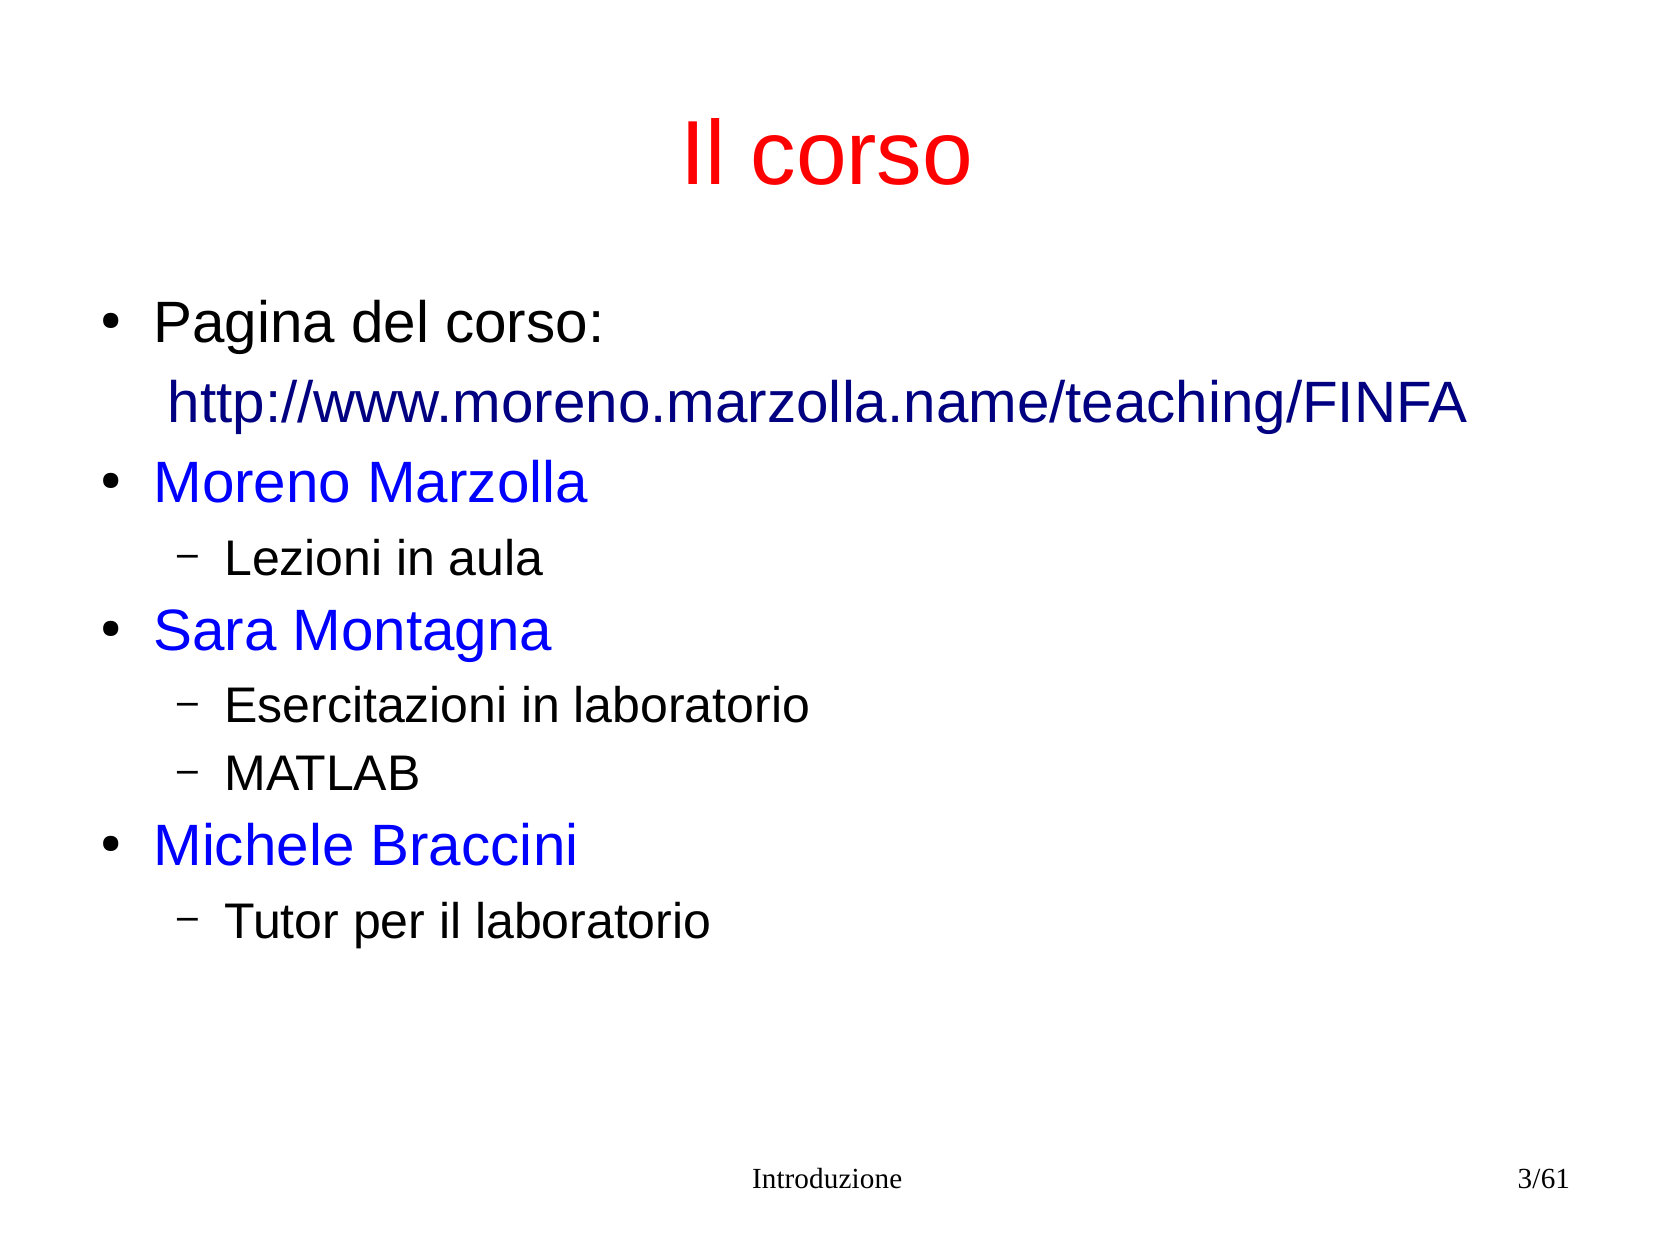

# Il corso
Pagina del corso:
http://www.moreno.marzolla.name/teaching/FINFA
Moreno Marzolla
Lezioni in aula
Sara Montagna
Esercitazioni in laboratorio
MATLAB
Michele Braccini
Tutor per il laboratorio
Introduzione
3